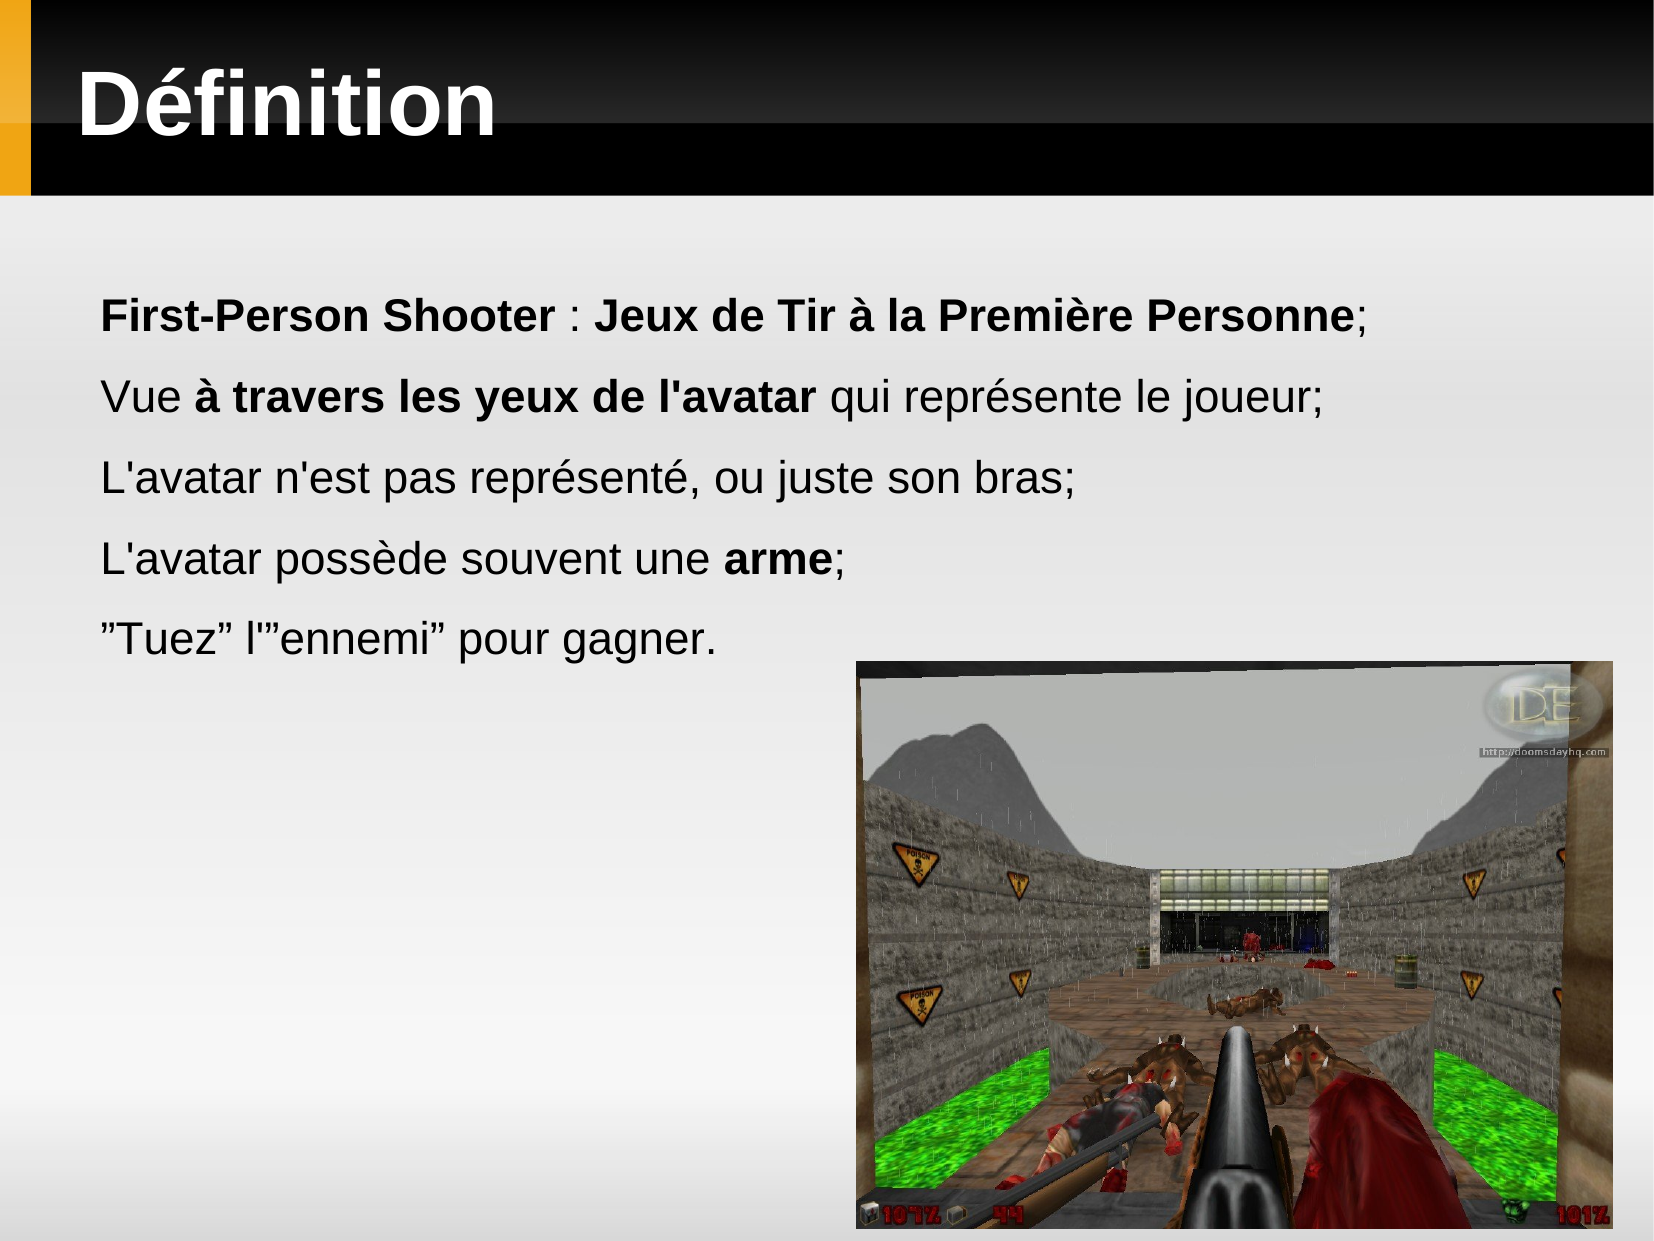

# Définition
First-Person Shooter : Jeux de Tir à la Première Personne;
Vue à travers les yeux de l'avatar qui représente le joueur;
L'avatar n'est pas représenté, ou juste son bras;
L'avatar possède souvent une arme;
”Tuez” l'”ennemi” pour gagner.